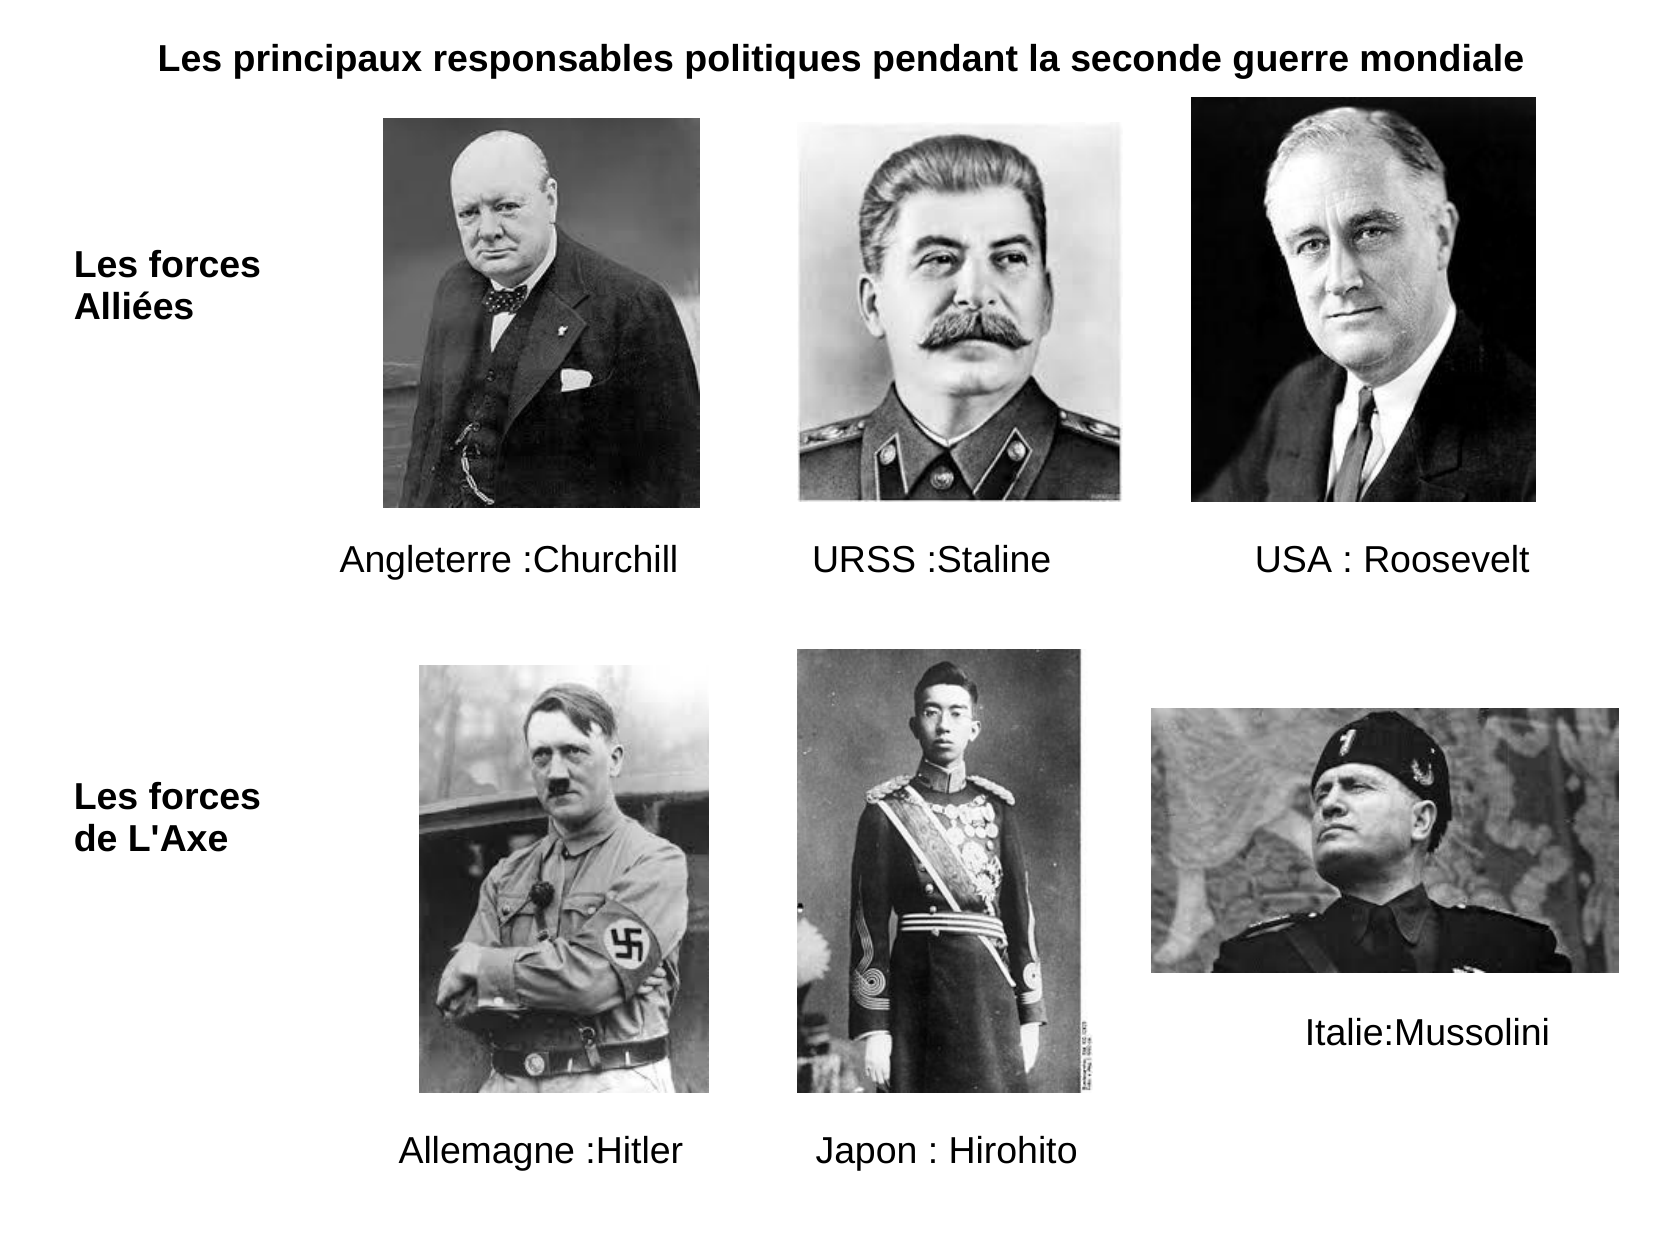

Les principaux responsables politiques pendant la seconde guerre mondiale
Les forces Alliées
Angleterre :Churchill
URSS :Staline
USA : Roosevelt
Les forces de L'Axe
Italie:Mussolini
Allemagne :Hitler
Japon : Hirohito